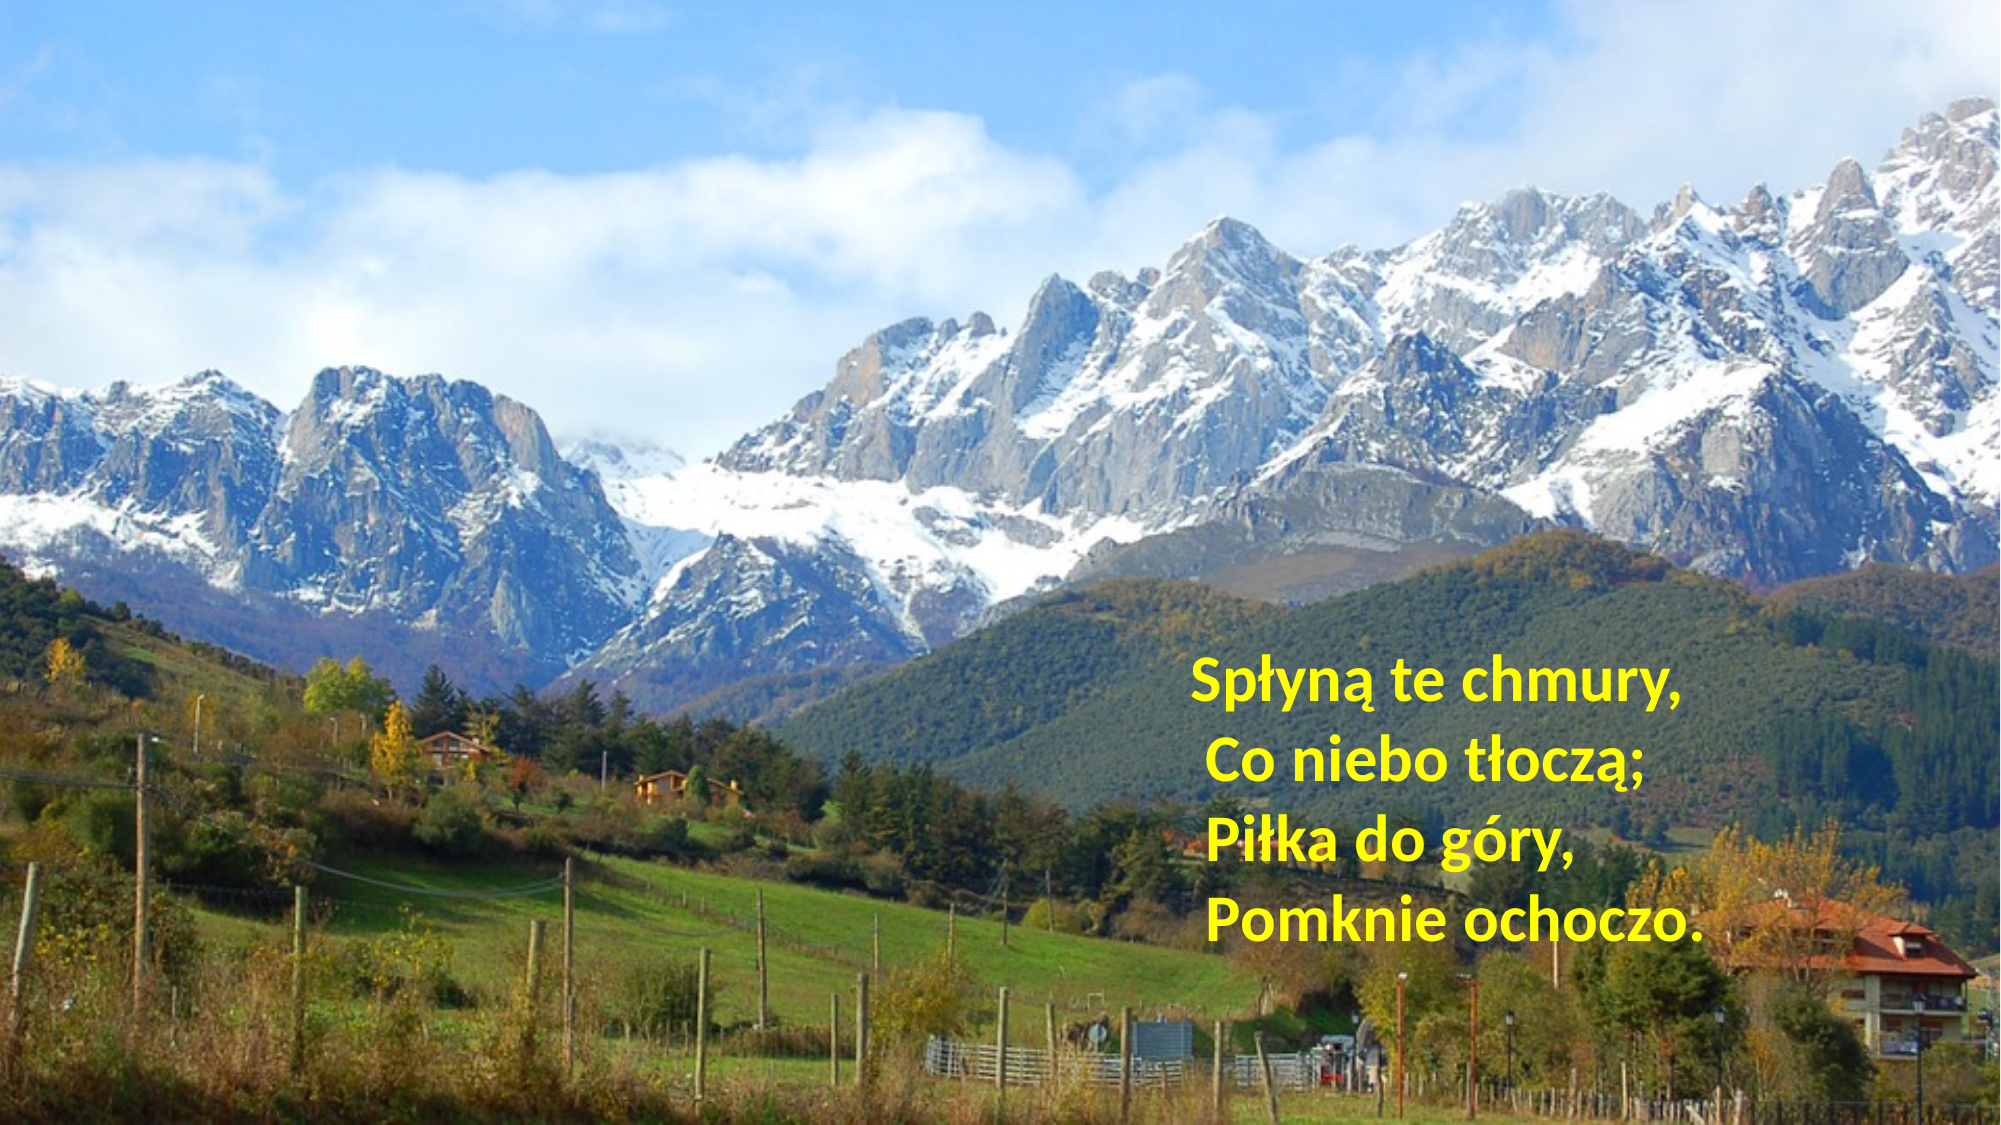

Spły­ną te chmu­ry,
 Co nie­bo tło­czą;
 Pił­ka do góry,
 Po­mknie ocho­czo.